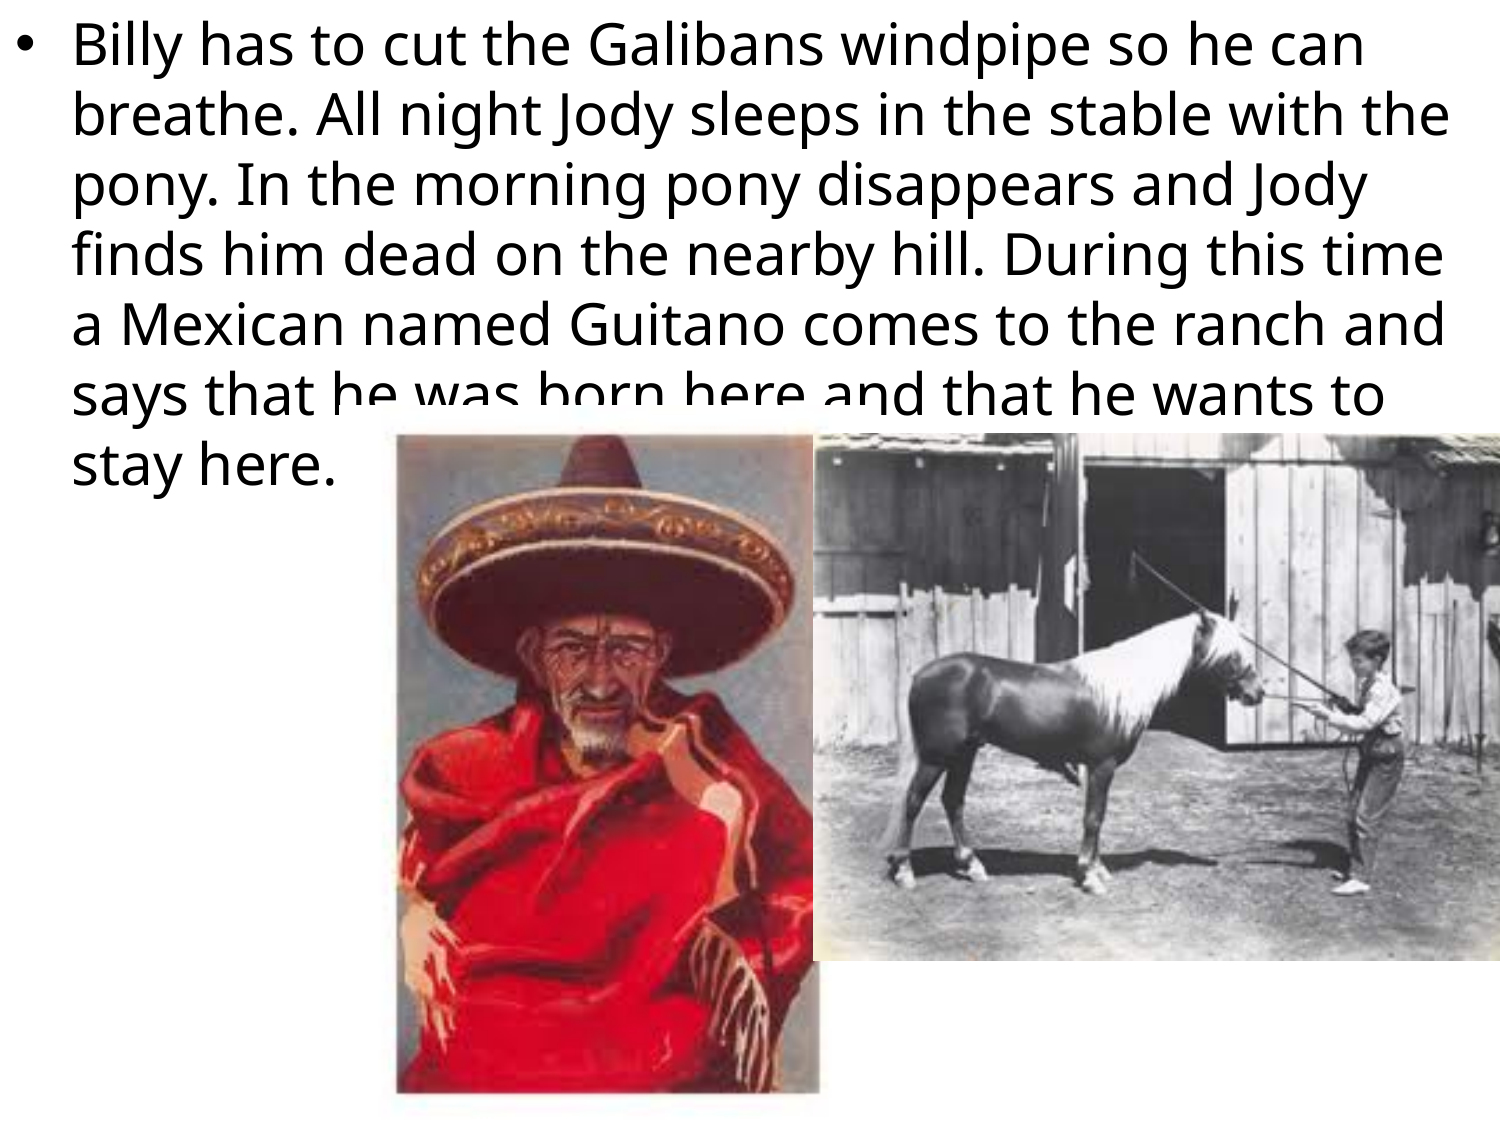

# Billy has to cut the Galibans windpipe so he can breathe. All night Jody sleeps in the stable with the pony. In the morning pony disappears and Jody finds him dead on the nearby hill. During this time a Mexican named Guitano comes to the ranch and says that he was born here and that he wants to stay here.